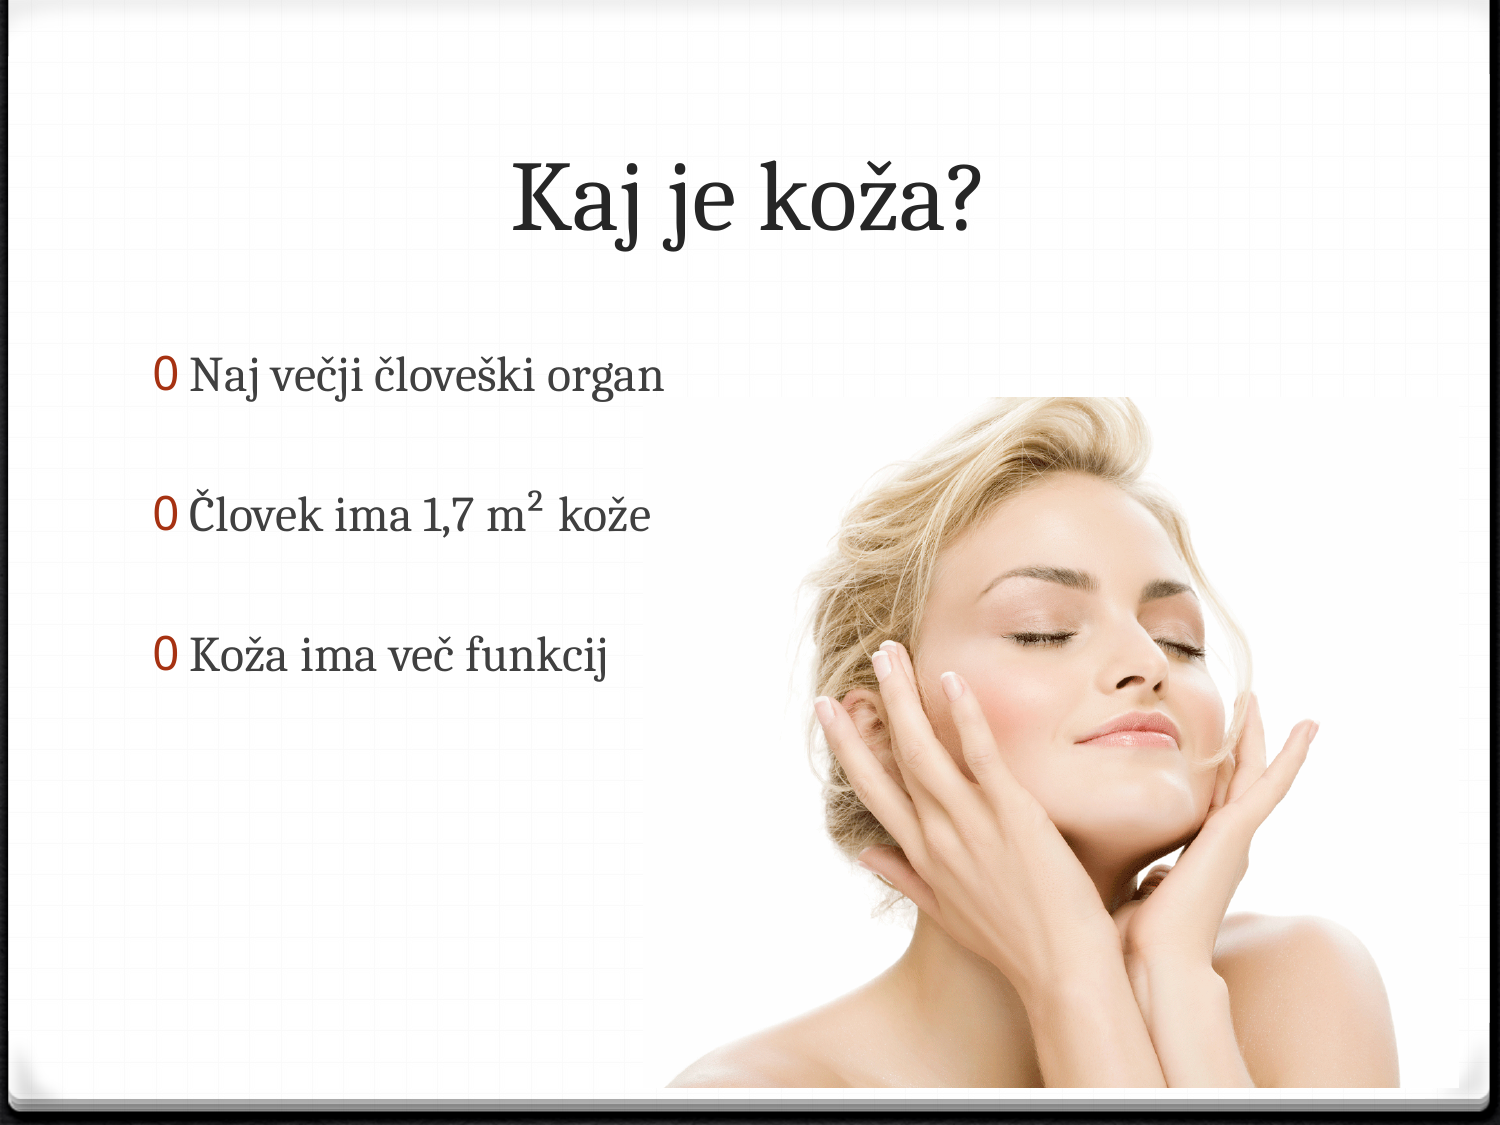

# Kaj je koža?
Naj večji človeški organ
Človek ima 1,7 m² kože
Koža ima več funkcij